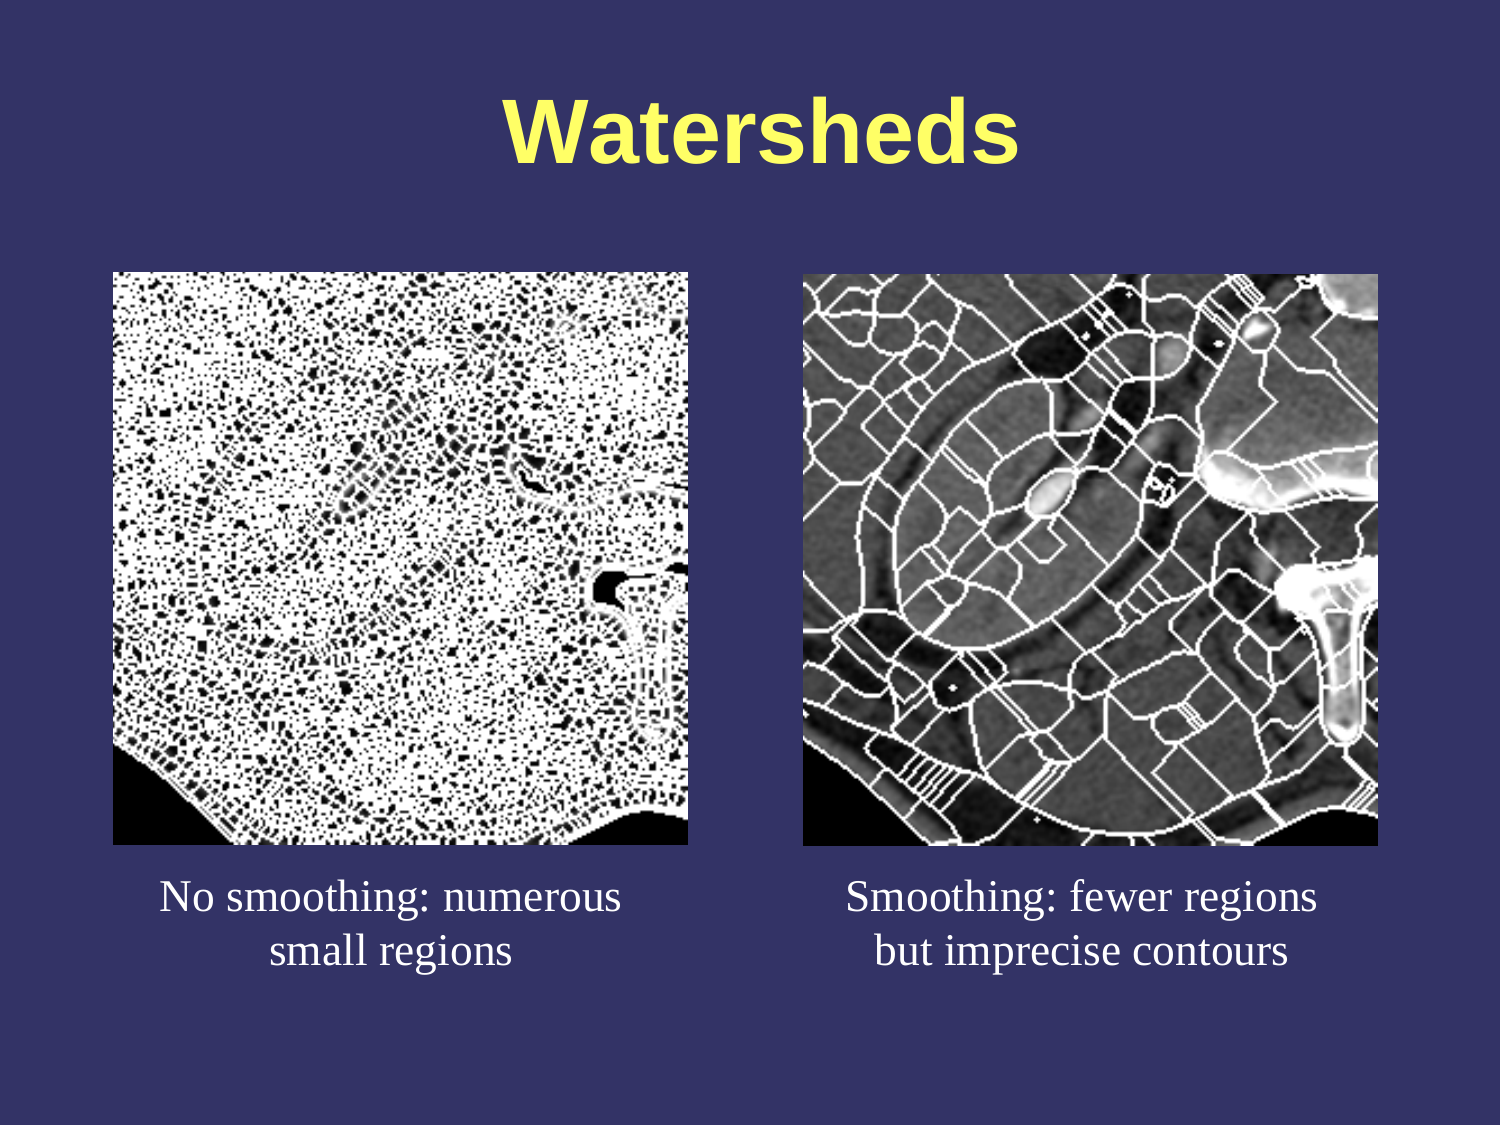

# Watersheds
No smoothing: numerous small regions
Smoothing: fewer regions but imprecise contours